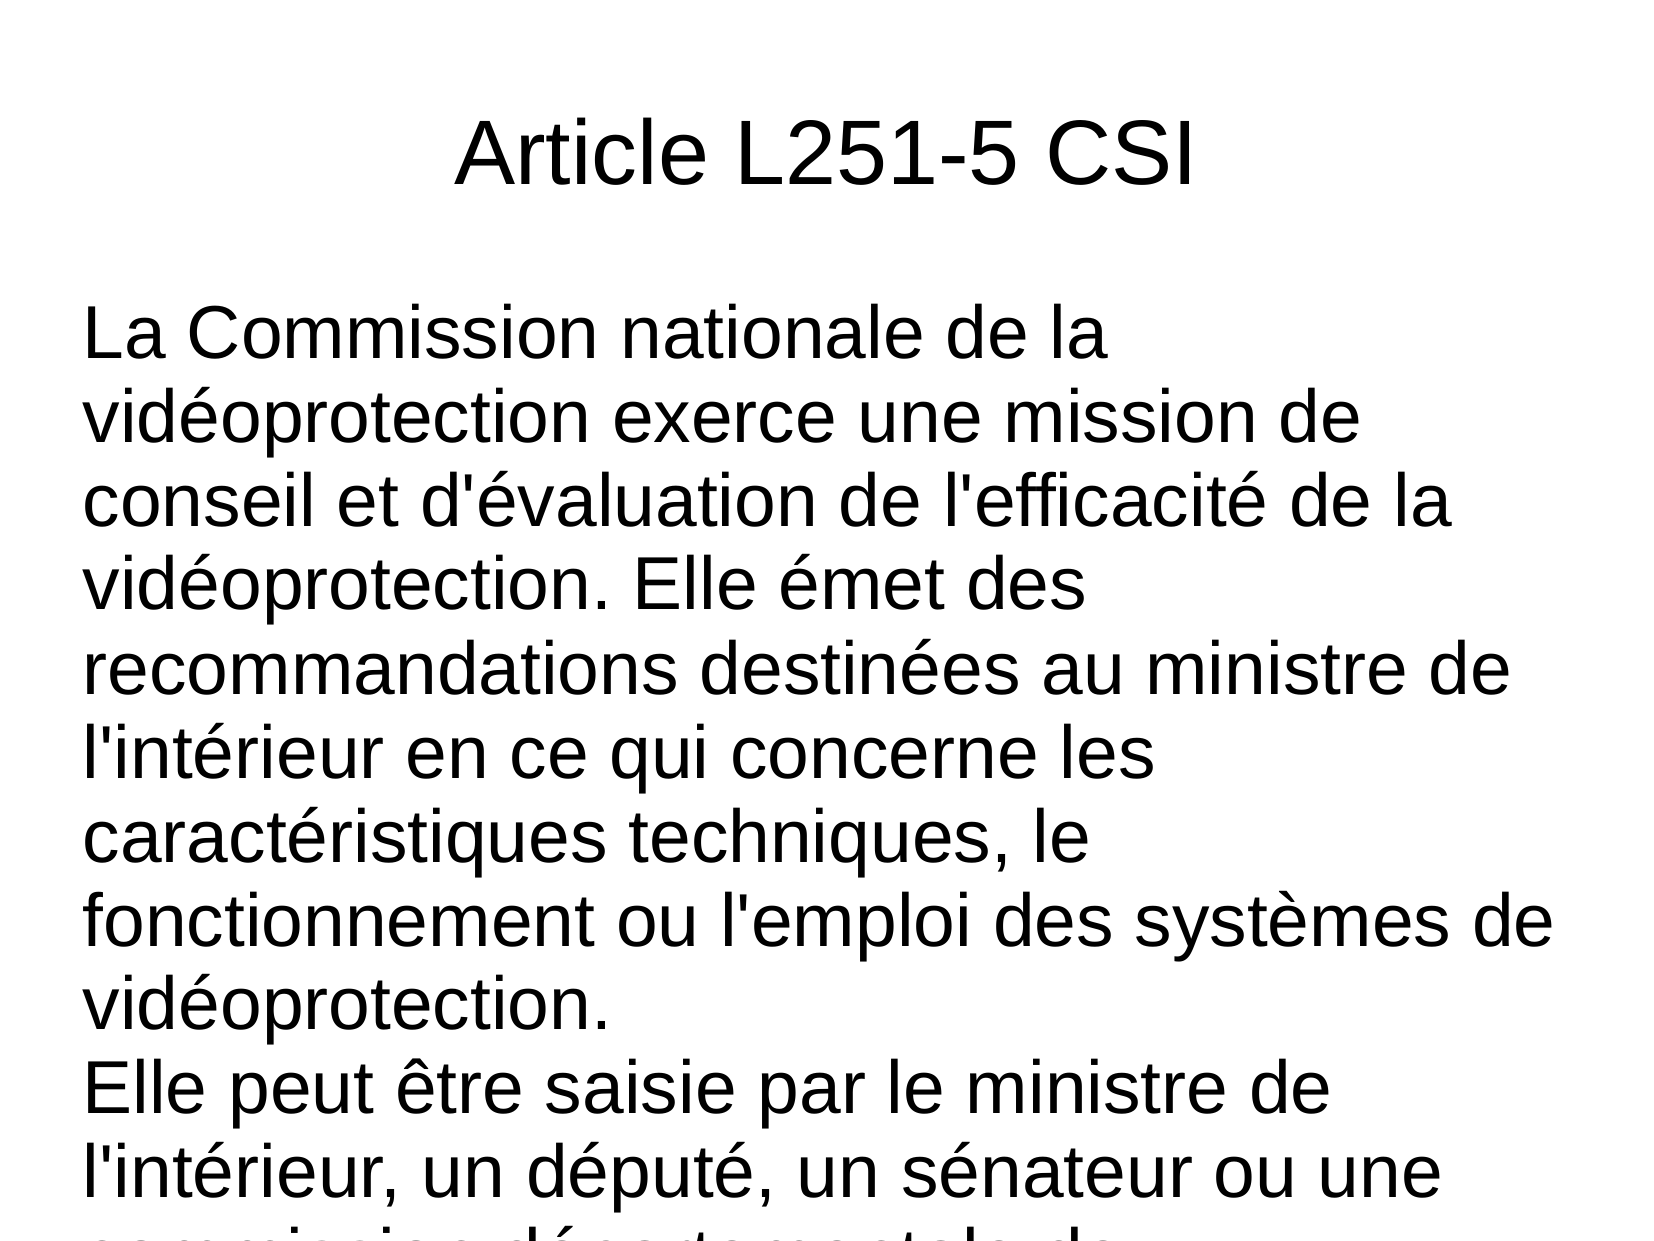

# Article L251-5 CSI
La Commission nationale de la vidéoprotection exerce une mission de conseil et d'évaluation de l'efficacité de la vidéoprotection. Elle émet des recommandations destinées au ministre de l'intérieur en ce qui concerne les caractéristiques techniques, le fonctionnement ou l'emploi des systèmes de vidéoprotection.
Elle peut être saisie par le ministre de l'intérieur, un député, un sénateur ou une commission départementale de vidéoprotection de toute question relative à la vidéoprotection.
Elle peut également se saisir d'office de toute difficulté tenant au fonctionnement d'un système de vidéoprotection ou de toute situation susceptible de constituer un manquement.